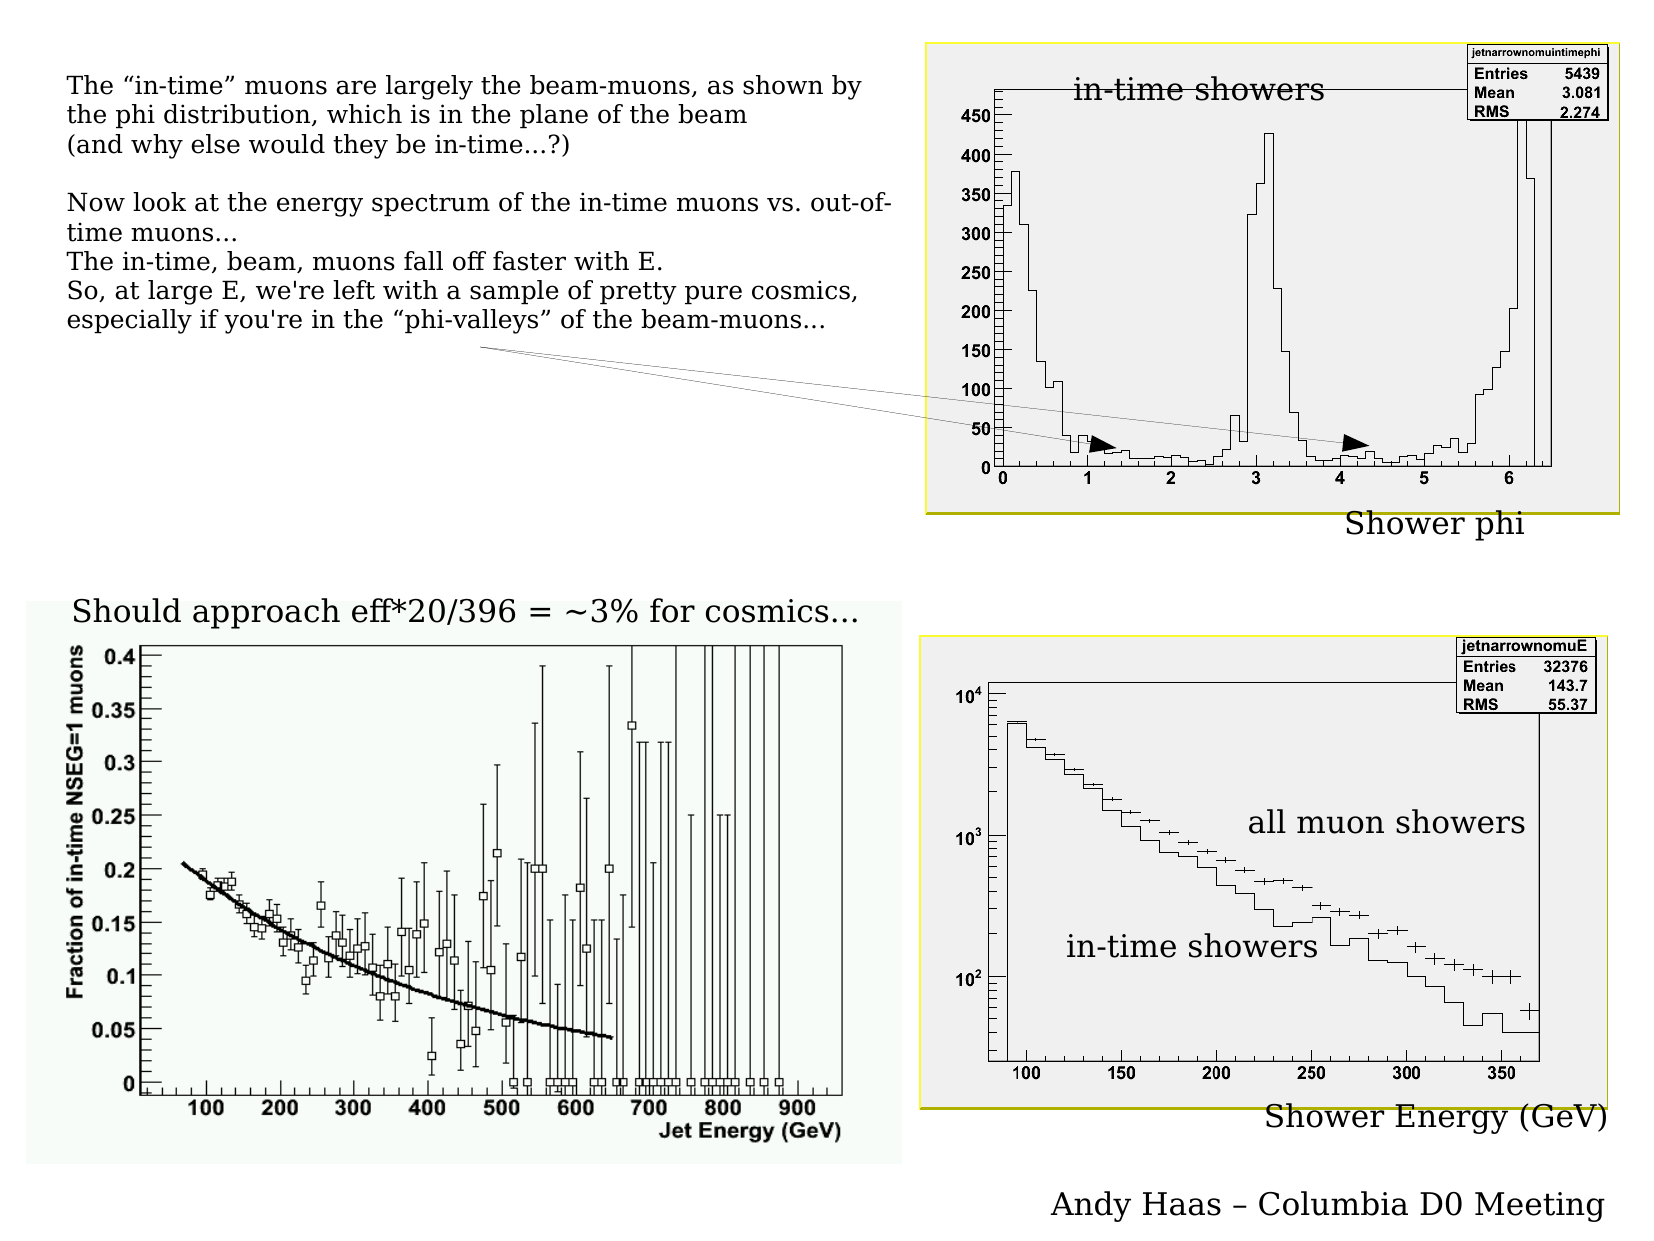

in-time showers
The “in-time” muons are largely the beam-muons, as shown by the phi distribution, which is in the plane of the beam
(and why else would they be in-time...?)
Now look at the energy spectrum of the in-time muons vs. out-of-time muons...
The in-time, beam, muons fall off faster with E.
So, at large E, we're left with a sample of pretty pure cosmics, especially if you're in the “phi-valleys” of the beam-muons...
Shower phi
Should approach eff*20/396 = ~3% for cosmics...
all muon showers
in-time showers
Shower Energy (GeV)